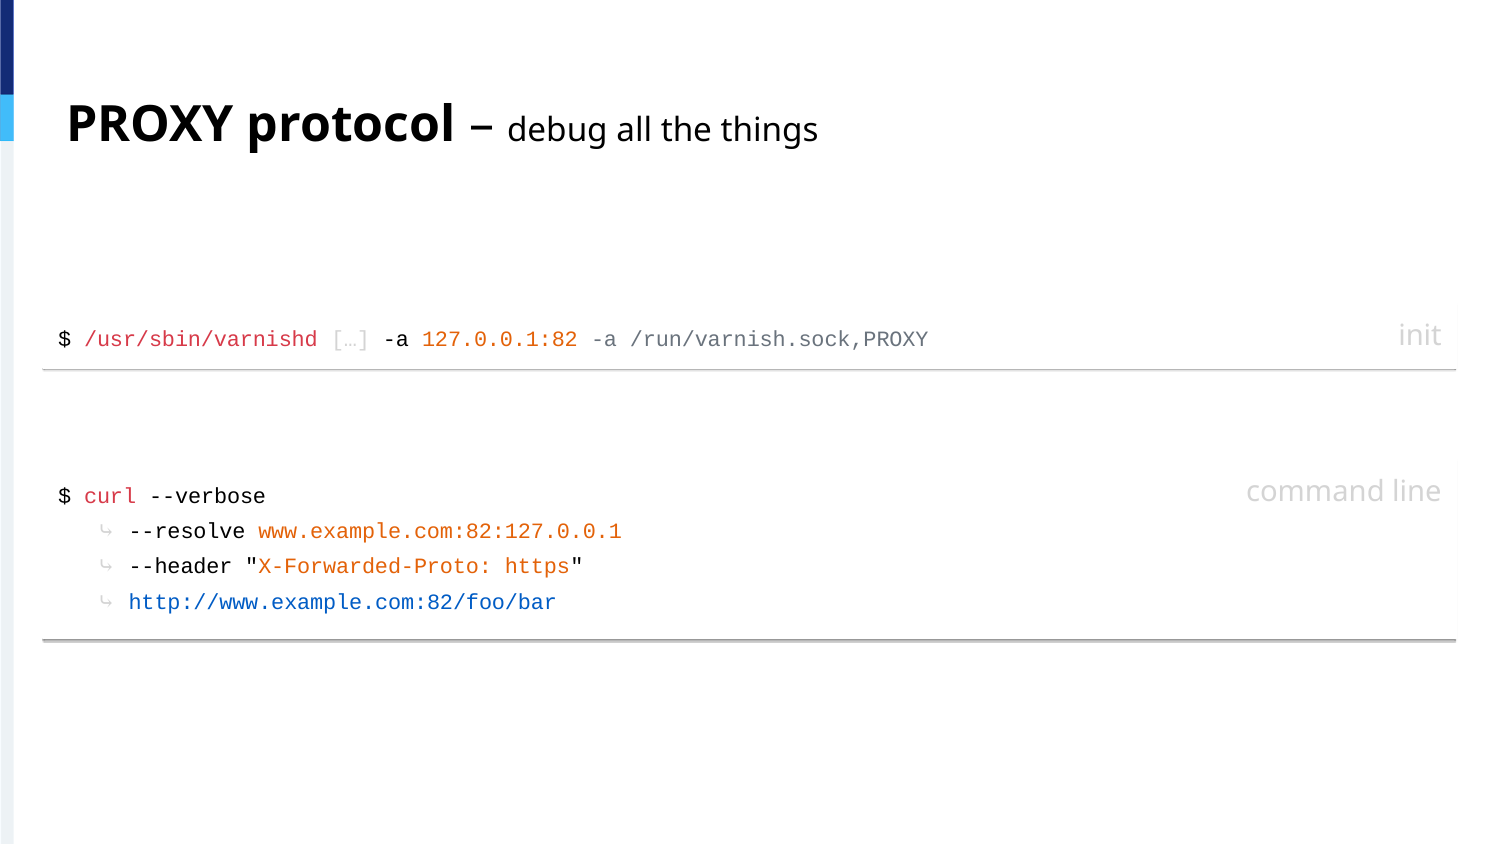

# PROXY protocol – debug all the things
$ /usr/sbin/varnishd […] -a 127.0.0.1:82 -a /run/varnish.sock,PROXY
init
$ curl --verbose
 ⤷ --resolve www.example.com:82:127.0.0.1
 ⤷ --header "X-Forwarded-Proto: https"
 ⤷ http://www.example.com:82/foo/bar
command line